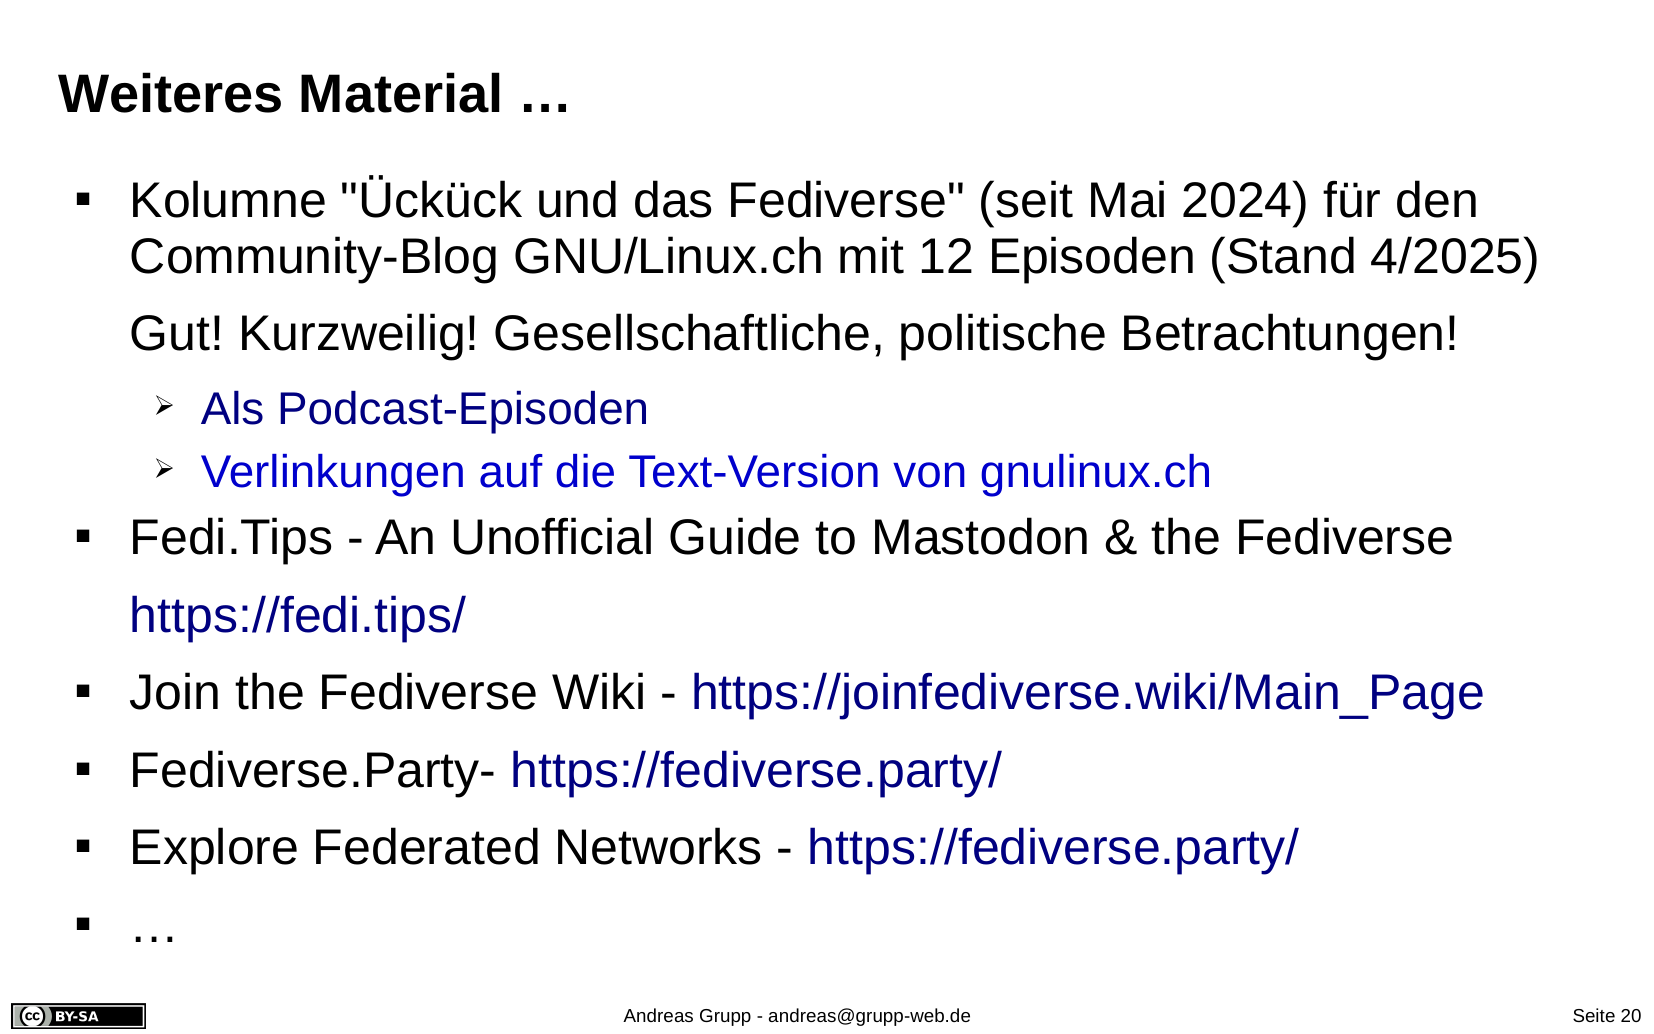

# Weiteres Material …
Kolumne "Ückück und das Fediverse" (seit Mai 2024) für den Community-Blog GNU/Linux.ch mit 12 Episoden (Stand 4/2025)
Gut! Kurzweilig! Gesellschaftliche, politische Betrachtungen!
Als Podcast-Episoden
Verlinkungen auf die Text-Version von gnulinux.ch
Fedi.Tips - An Unofficial Guide to Mastodon & the Fediverse
https://fedi.tips/
Join the Fediverse Wiki - https://joinfediverse.wiki/Main_Page
Fediverse.Party- https://fediverse.party/
Explore Federated Networks - https://fediverse.party/
…
Andreas Grupp - andreas@grupp-web.de
20